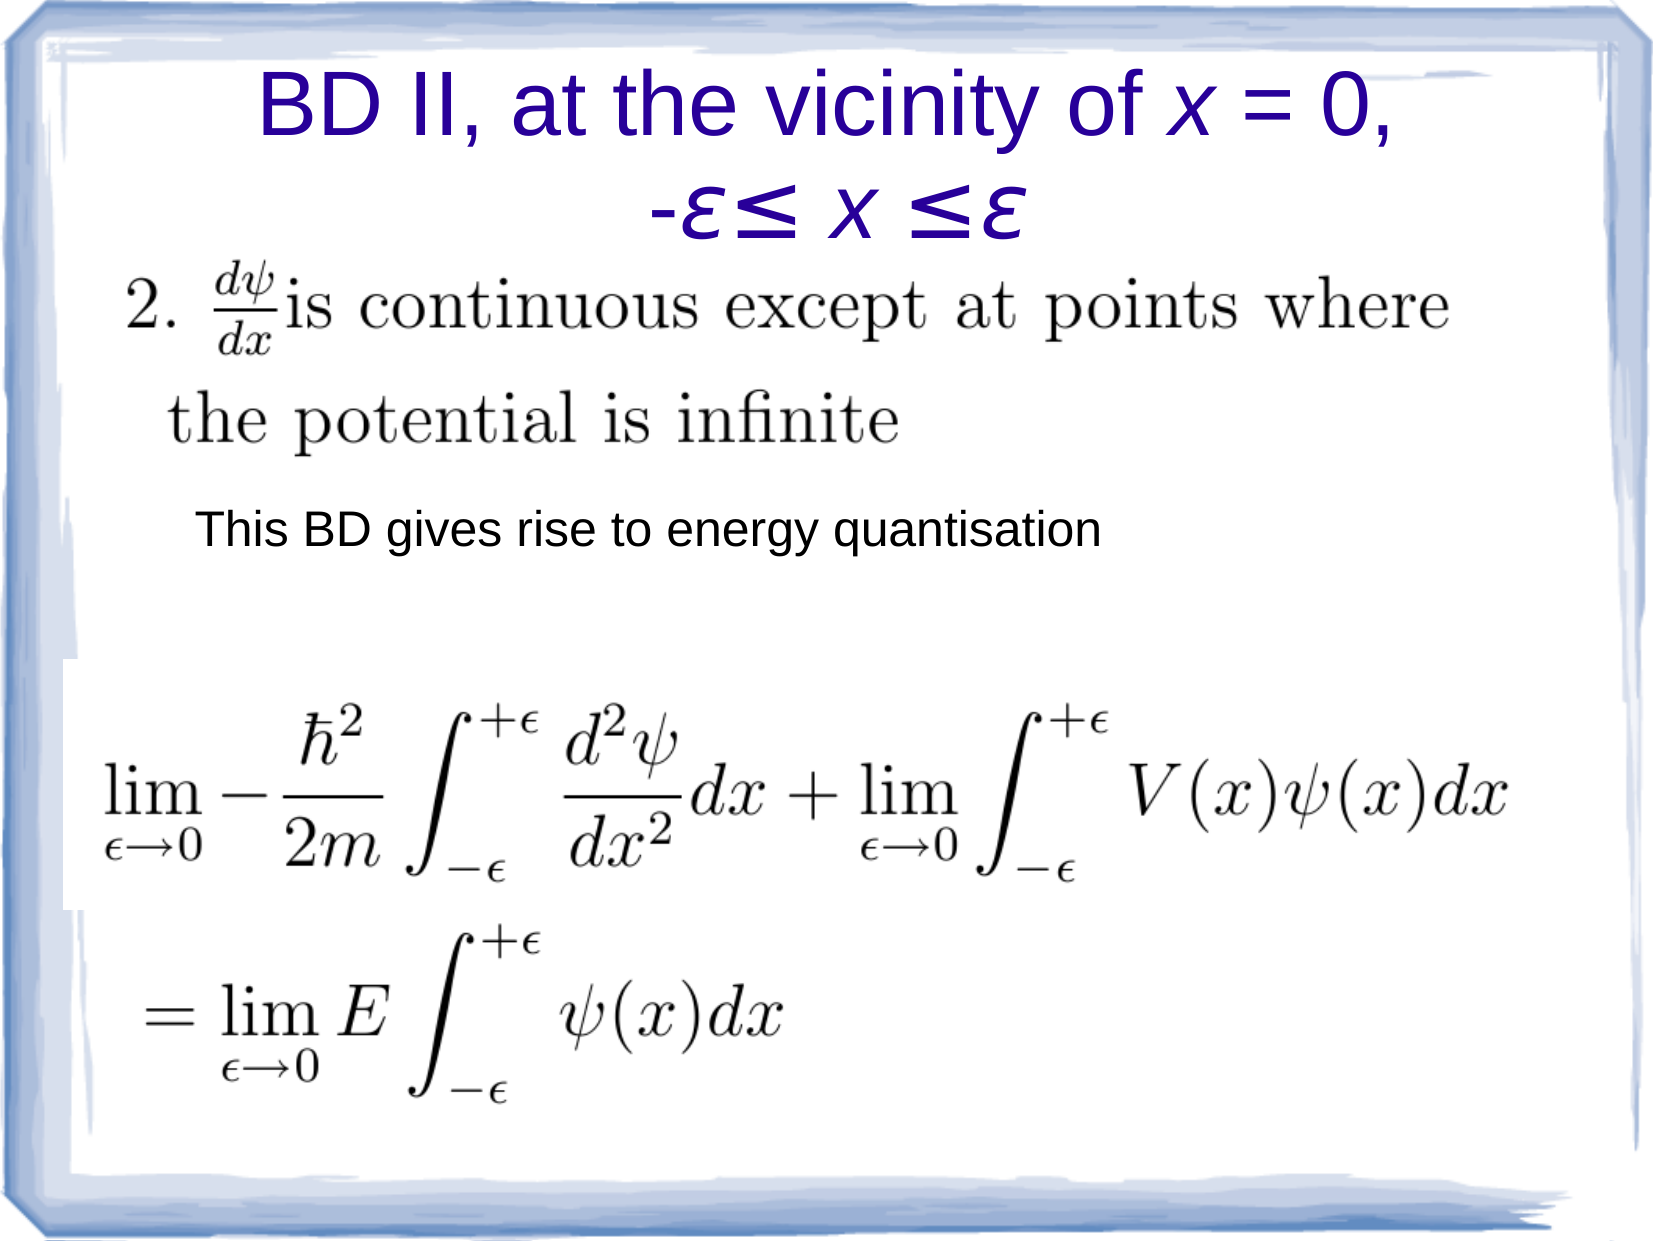

# BD II, at the vicinity of x = 0, -ε≤ x ≤ε
This BD gives rise to energy quantisation